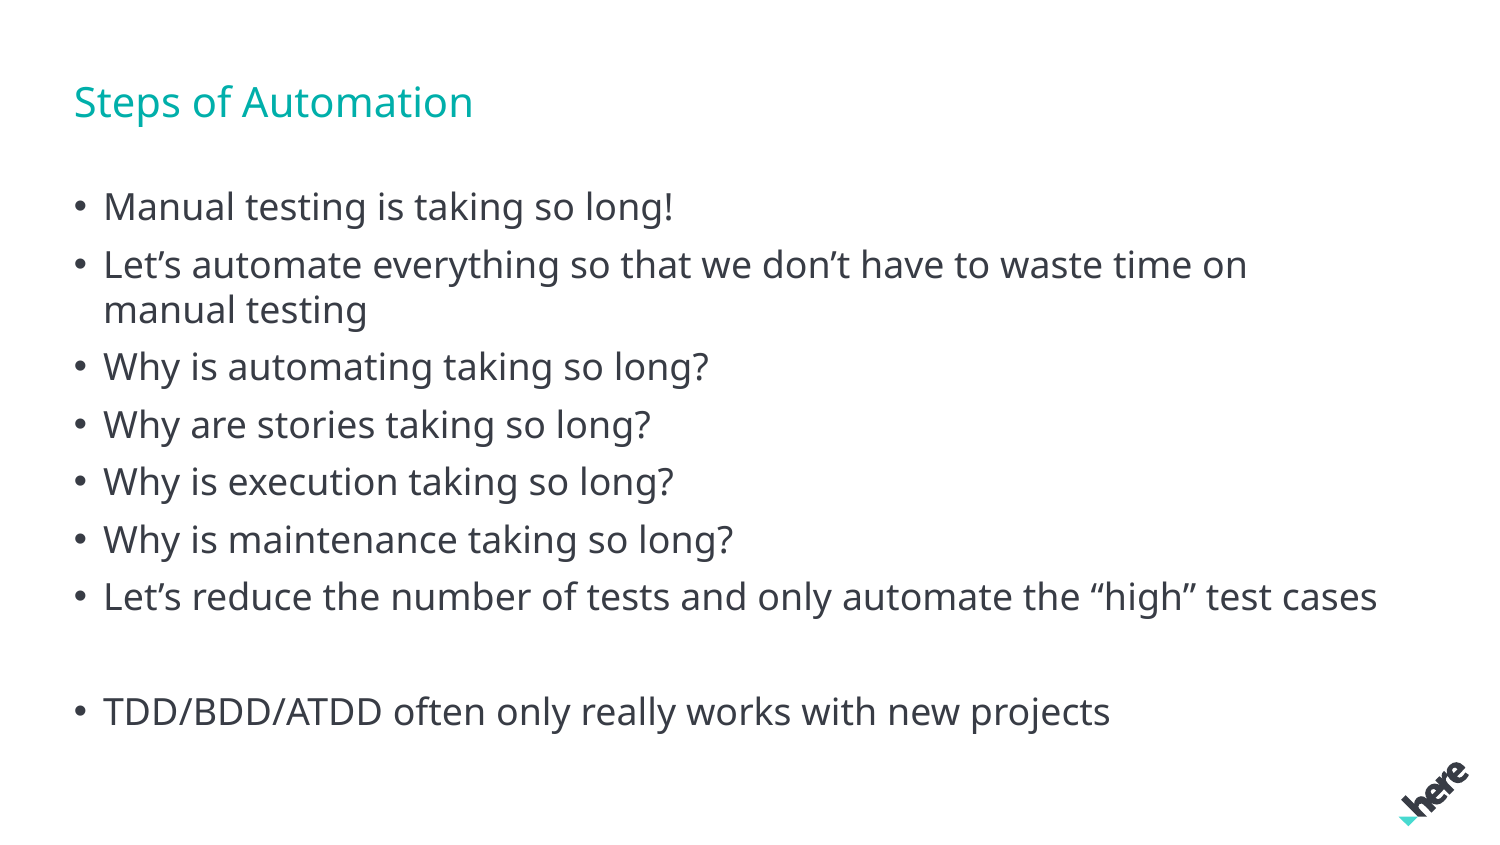

Steps of Automation
# Manual testing is taking so long!
Let’s automate everything so that we don’t have to waste time on manual testing
Why is automating taking so long?
Why are stories taking so long?
Why is execution taking so long?
Why is maintenance taking so long?
Let’s reduce the number of tests and only automate the “high” test cases
TDD/BDD/ATDD often only really works with new projects